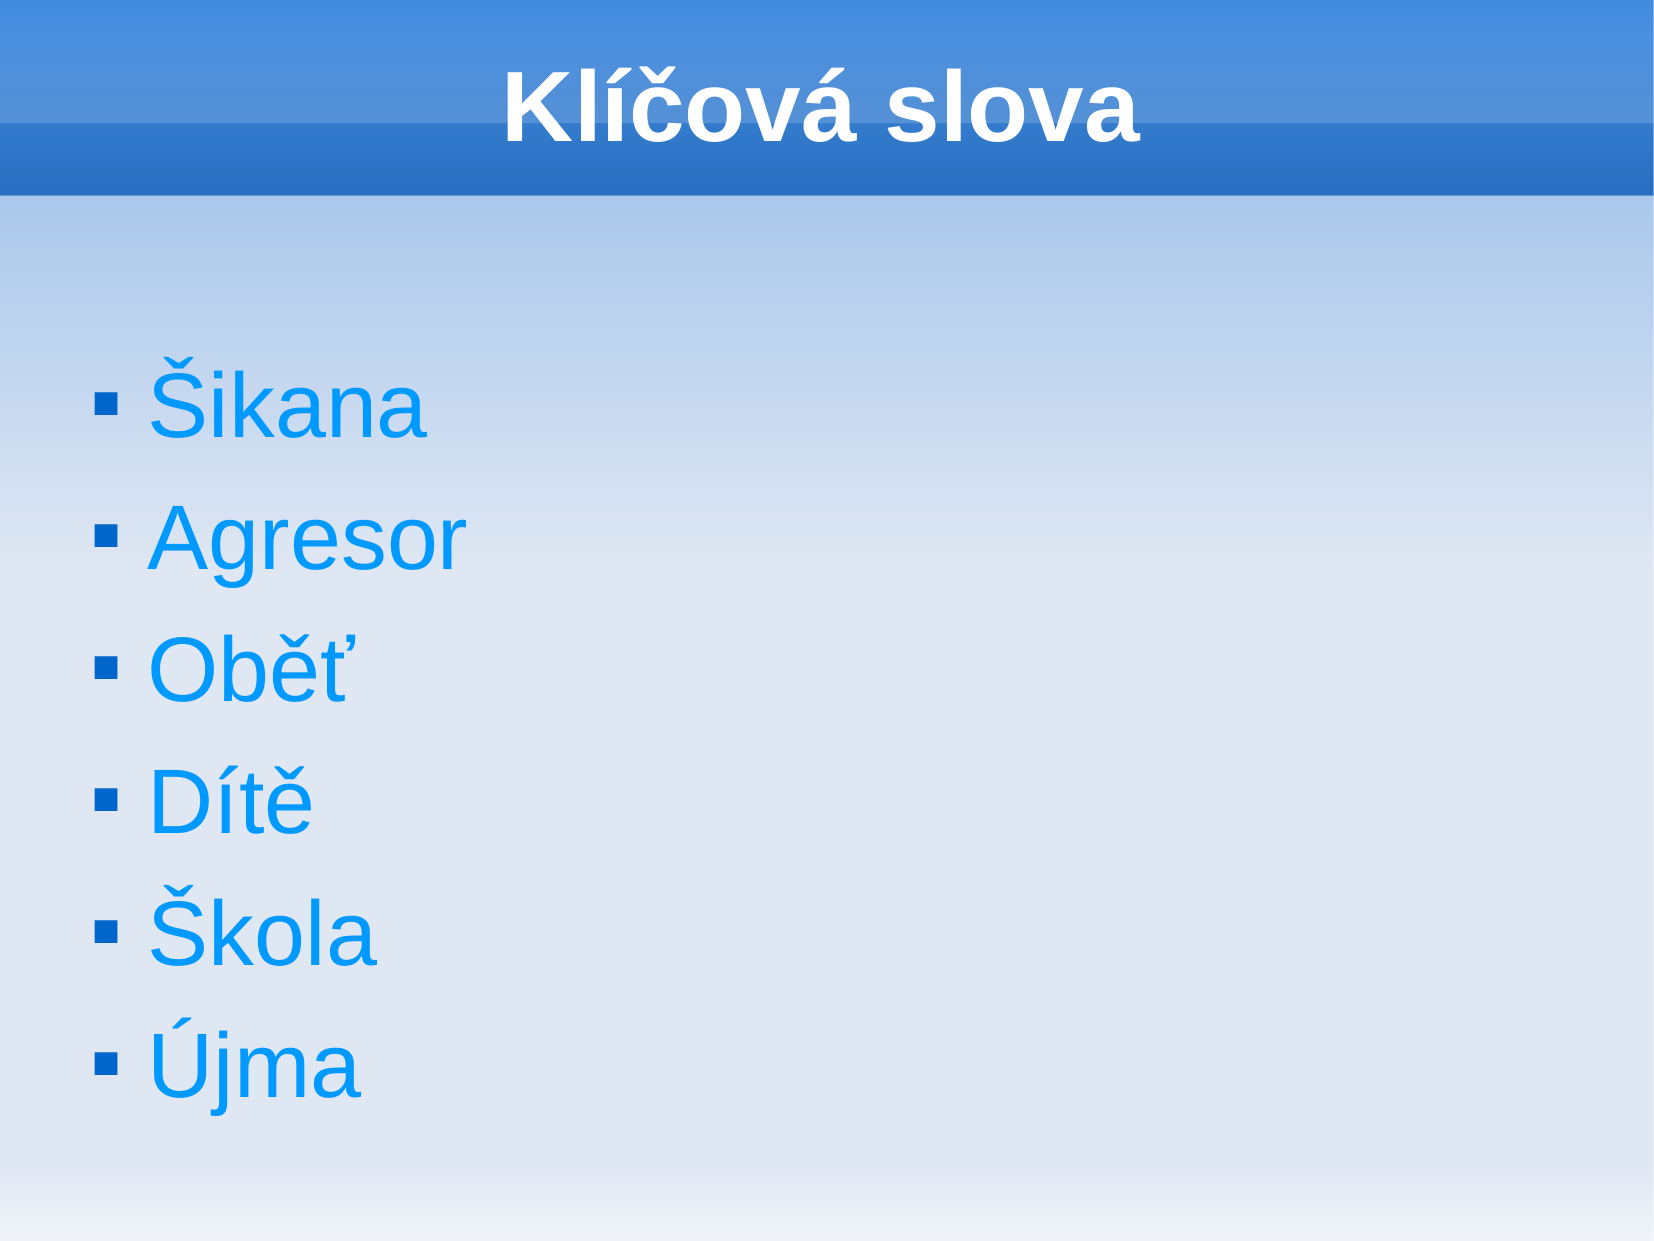

# Klíčová slova
Šikana
Agresor
Oběť
Dítě
Škola
Újma